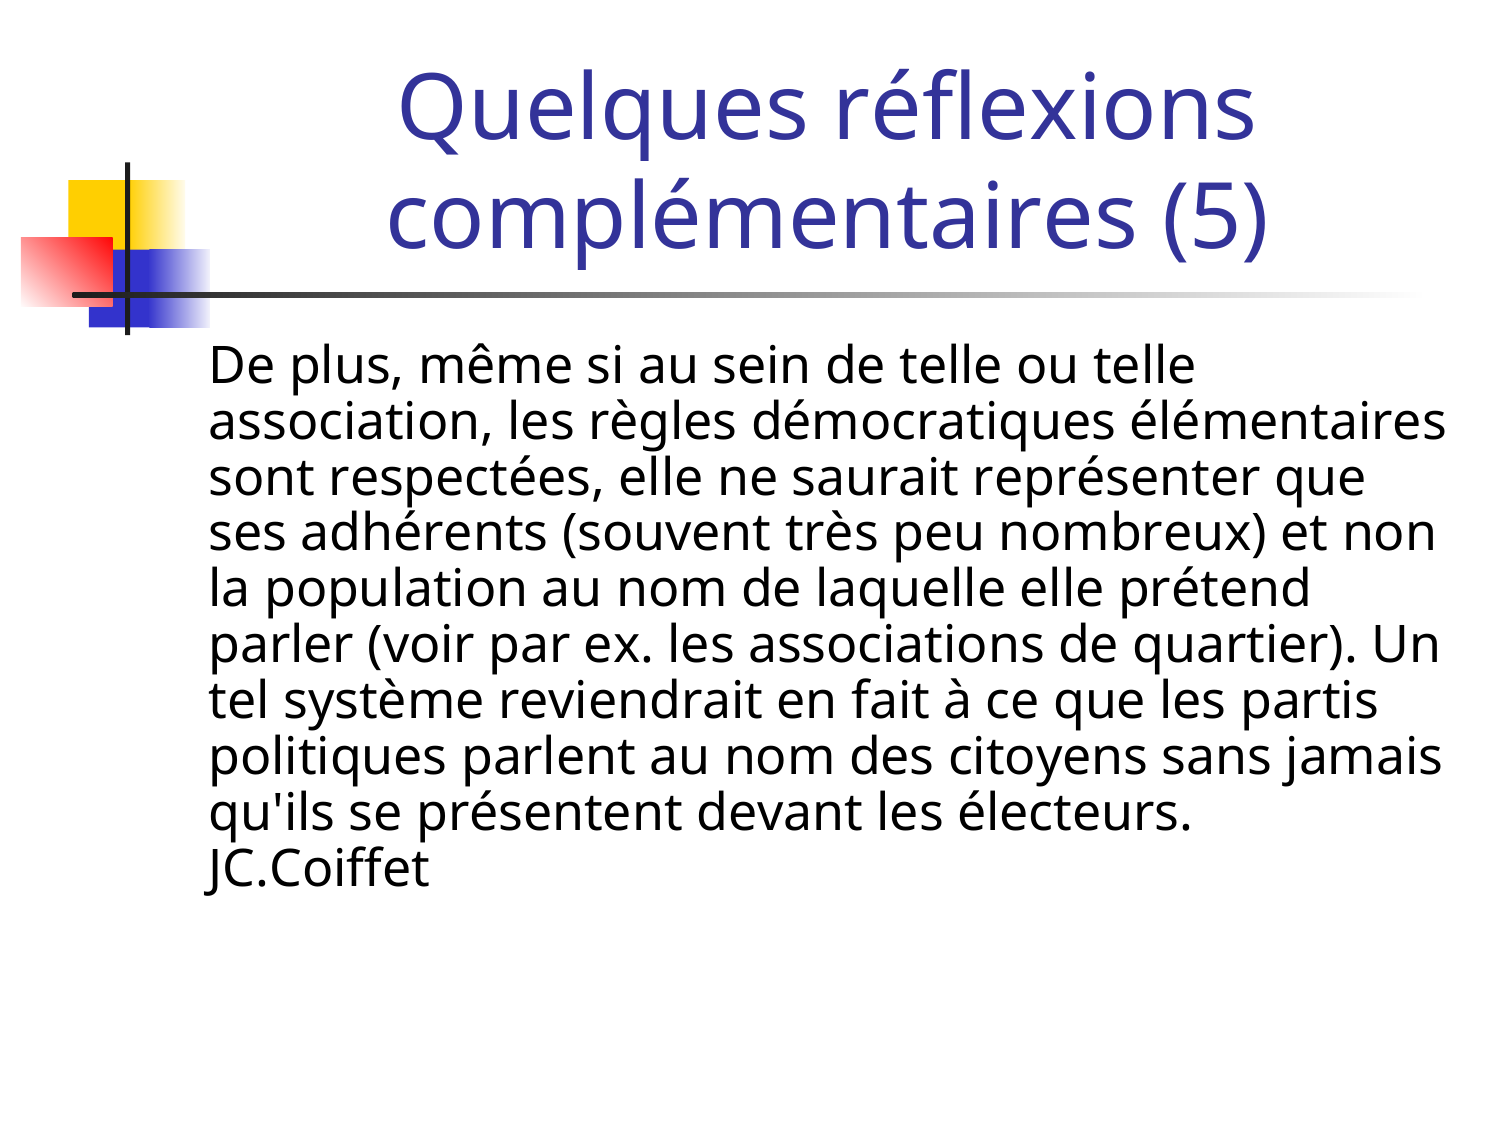

# Quelques réflexions complémentaires (5)
De plus, même si au sein de telle ou telle association, les règles démocratiques élémentaires sont respectées, elle ne saurait représenter que ses adhérents (souvent très peu nombreux) et non la population au nom de laquelle elle prétend parler (voir par ex. les associations de quartier). Un tel système reviendrait en fait à ce que les partis politiques parlent au nom des citoyens sans jamais qu'ils se présentent devant les électeurs. JC.Coiffet